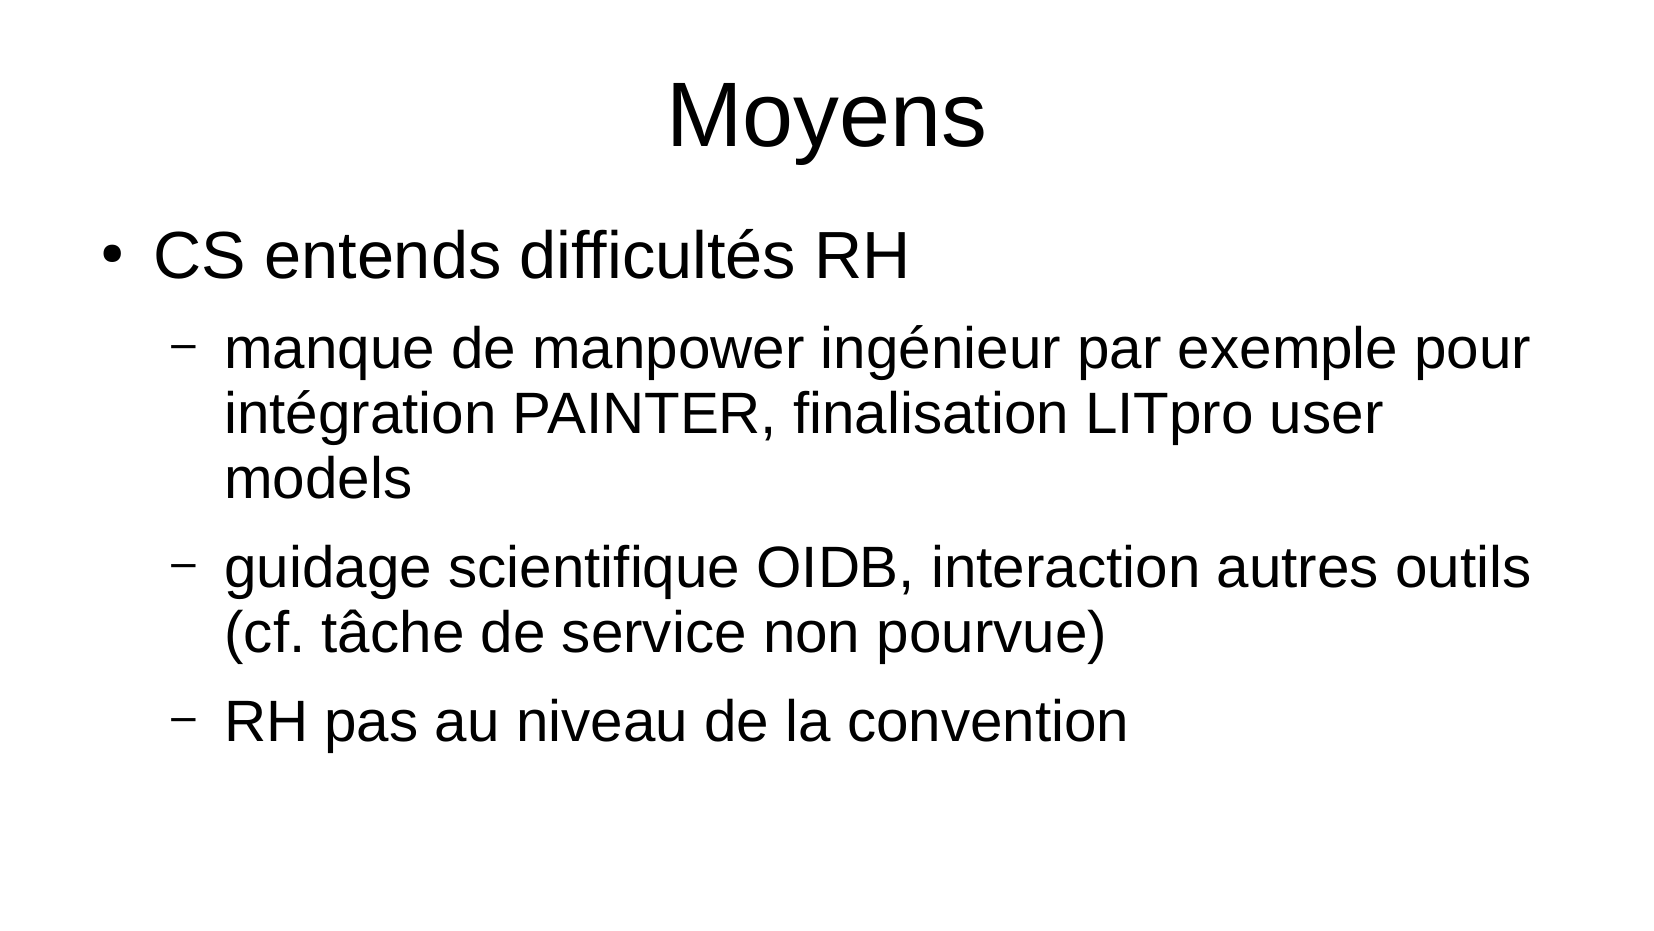

# Moyens
CS entends difficultés RH
manque de manpower ingénieur par exemple pour intégration PAINTER, finalisation LITpro user models
guidage scientifique OIDB, interaction autres outils (cf. tâche de service non pourvue)
RH pas au niveau de la convention